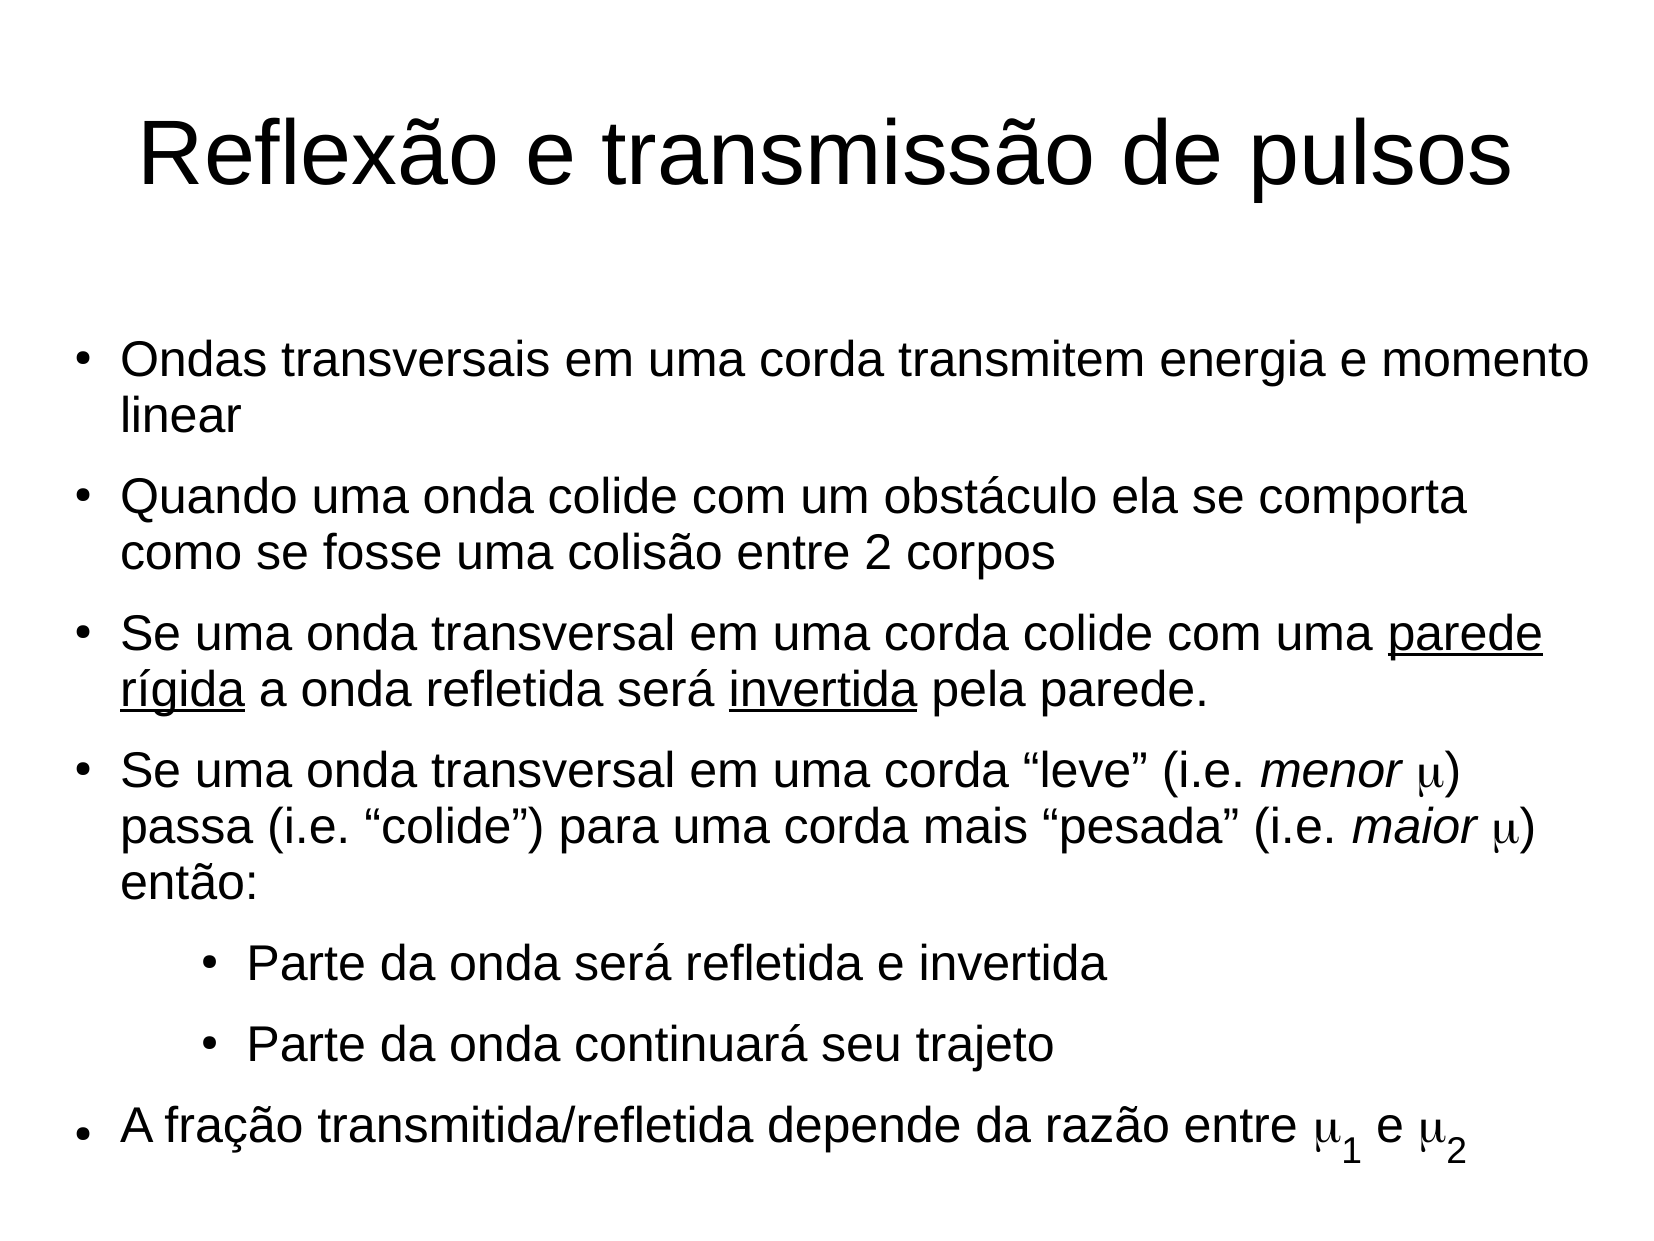

# Reflexão e transmissão de pulsos
Ondas transversais em uma corda transmitem energia e momento linear
Quando uma onda colide com um obstáculo ela se comporta como se fosse uma colisão entre 2 corpos
Se uma onda transversal em uma corda colide com uma parede rígida a onda refletida será invertida pela parede.
Se uma onda transversal em uma corda “leve” (i.e. menor m) passa (i.e. “colide”) para uma corda mais “pesada” (i.e. maior m) então:
Parte da onda será refletida e invertida
Parte da onda continuará seu trajeto
A fração transmitida/refletida depende da razão entre m1 e m2